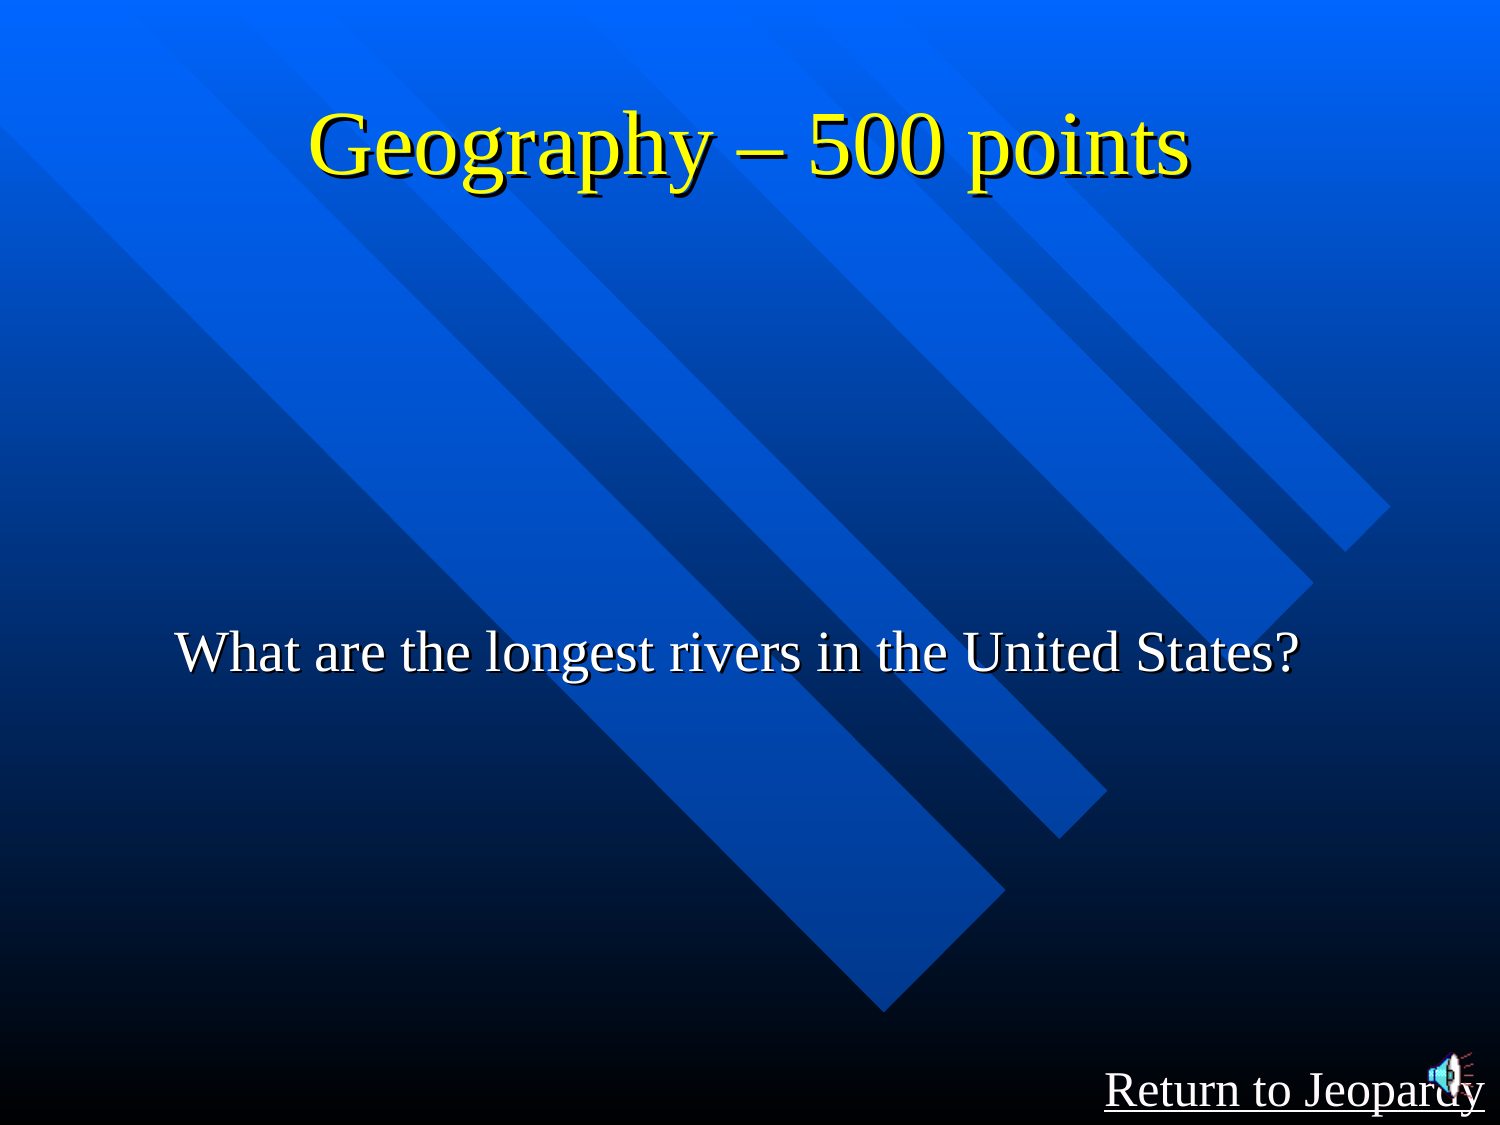

# Geography – 500 points
| What are the longest rivers in the United States? |
| --- |
Return to Jeopardy